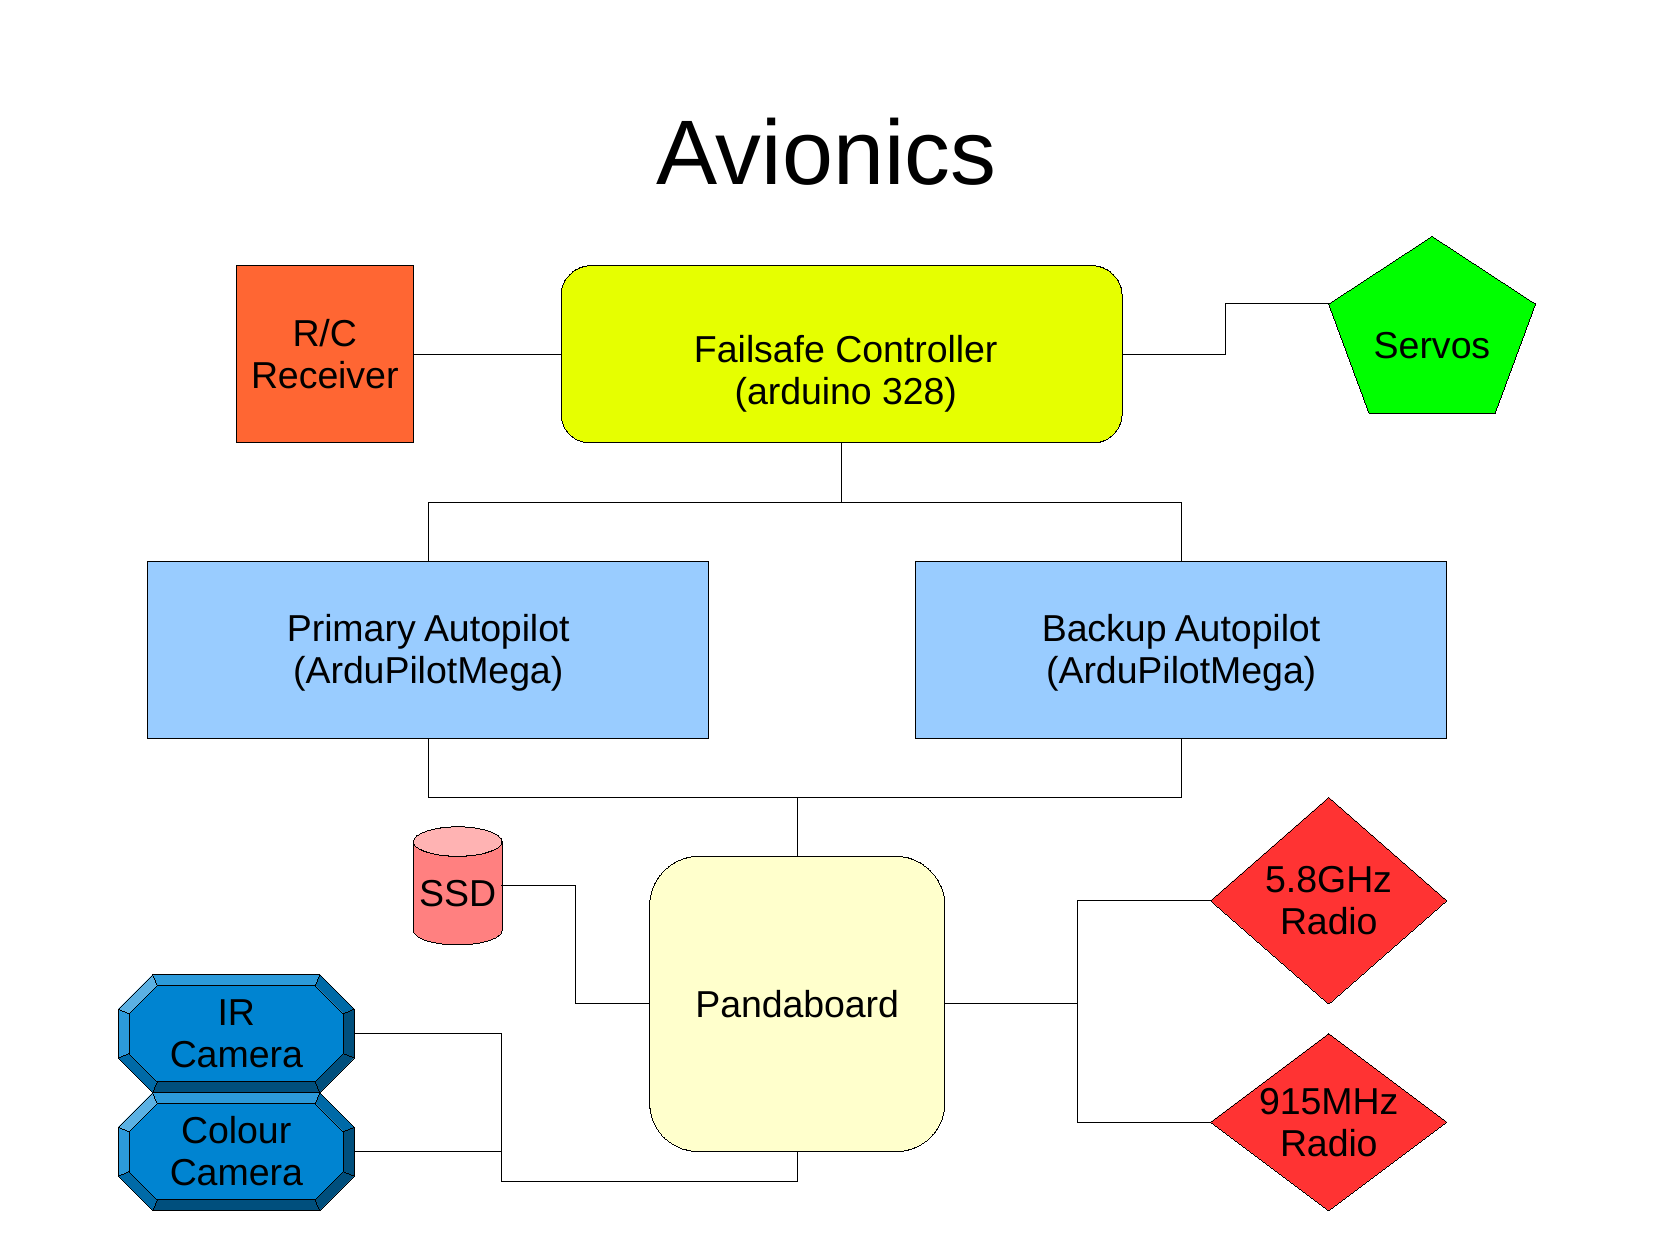

# Avionics
Servos
R/C
Receiver
Failsafe Controller
(arduino 328)
Primary Autopilot
(ArduPilotMega)
Backup Autopilot
(ArduPilotMega)
5.8GHz
Radio
SSD
Pandaboard
IR Camera
915MHz
Radio
Colour
Camera